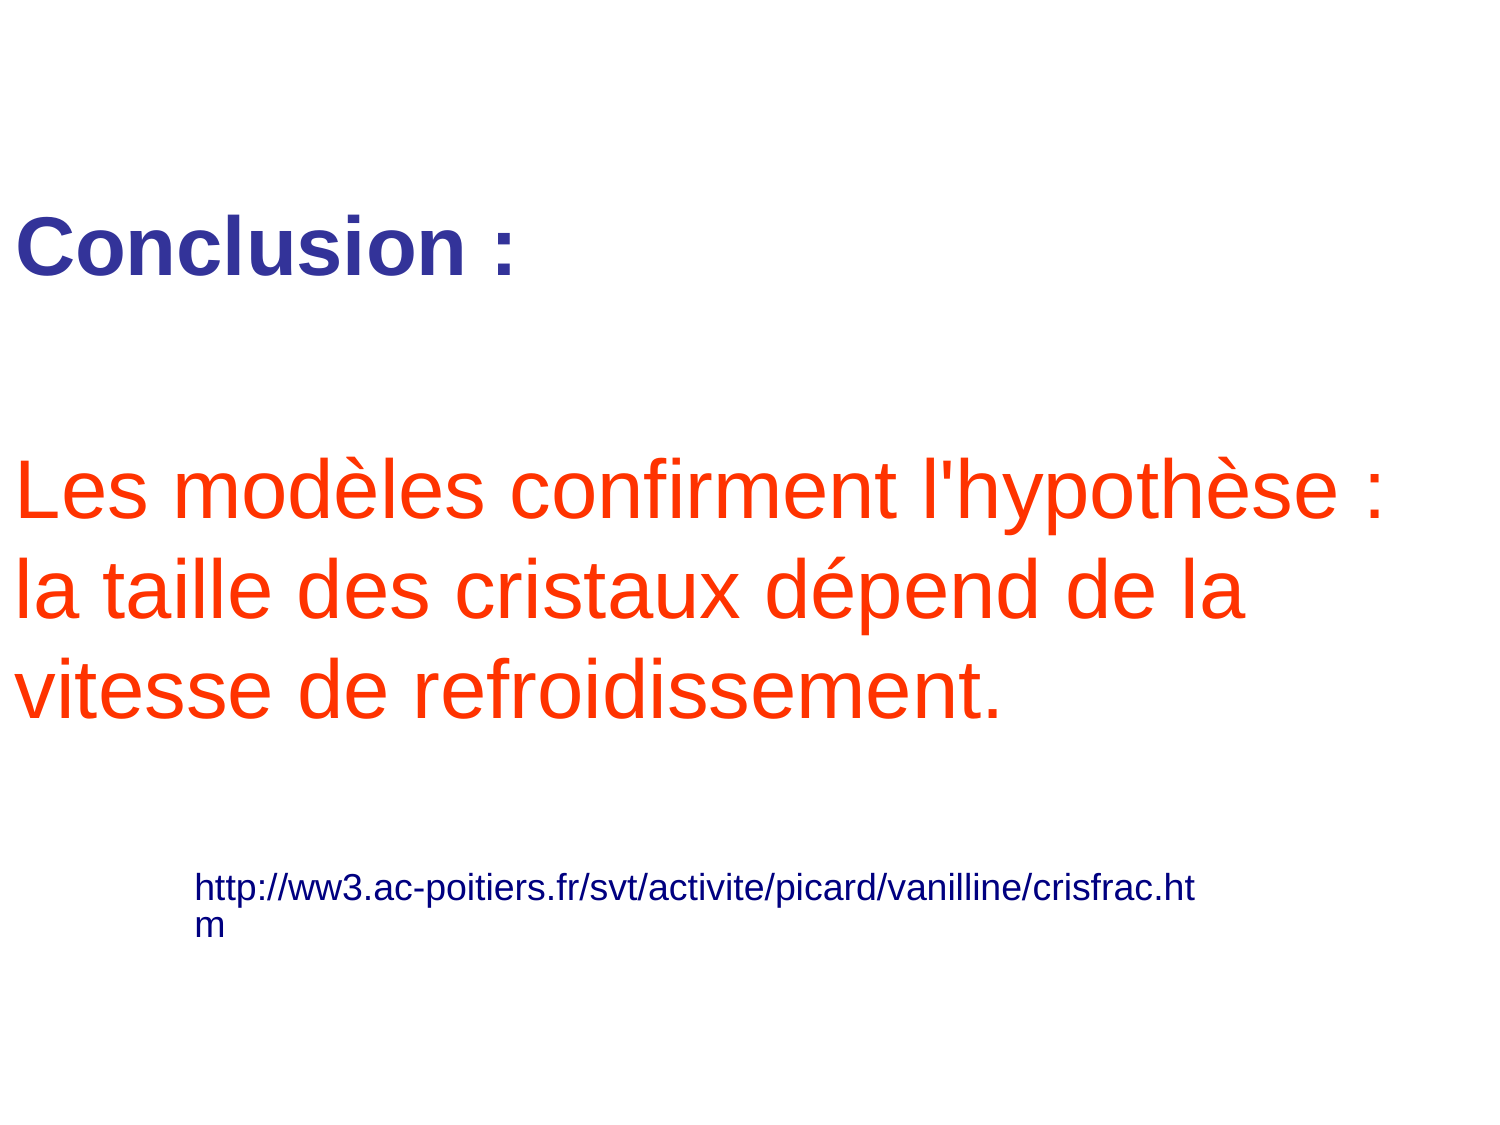

Conclusion :
# Les modèles confirment l'hypothèse : la taille des cristaux dépend de la vitesse de refroidissement.
http://ww3.ac-poitiers.fr/svt/activite/picard/vanilline/crisfrac.htm